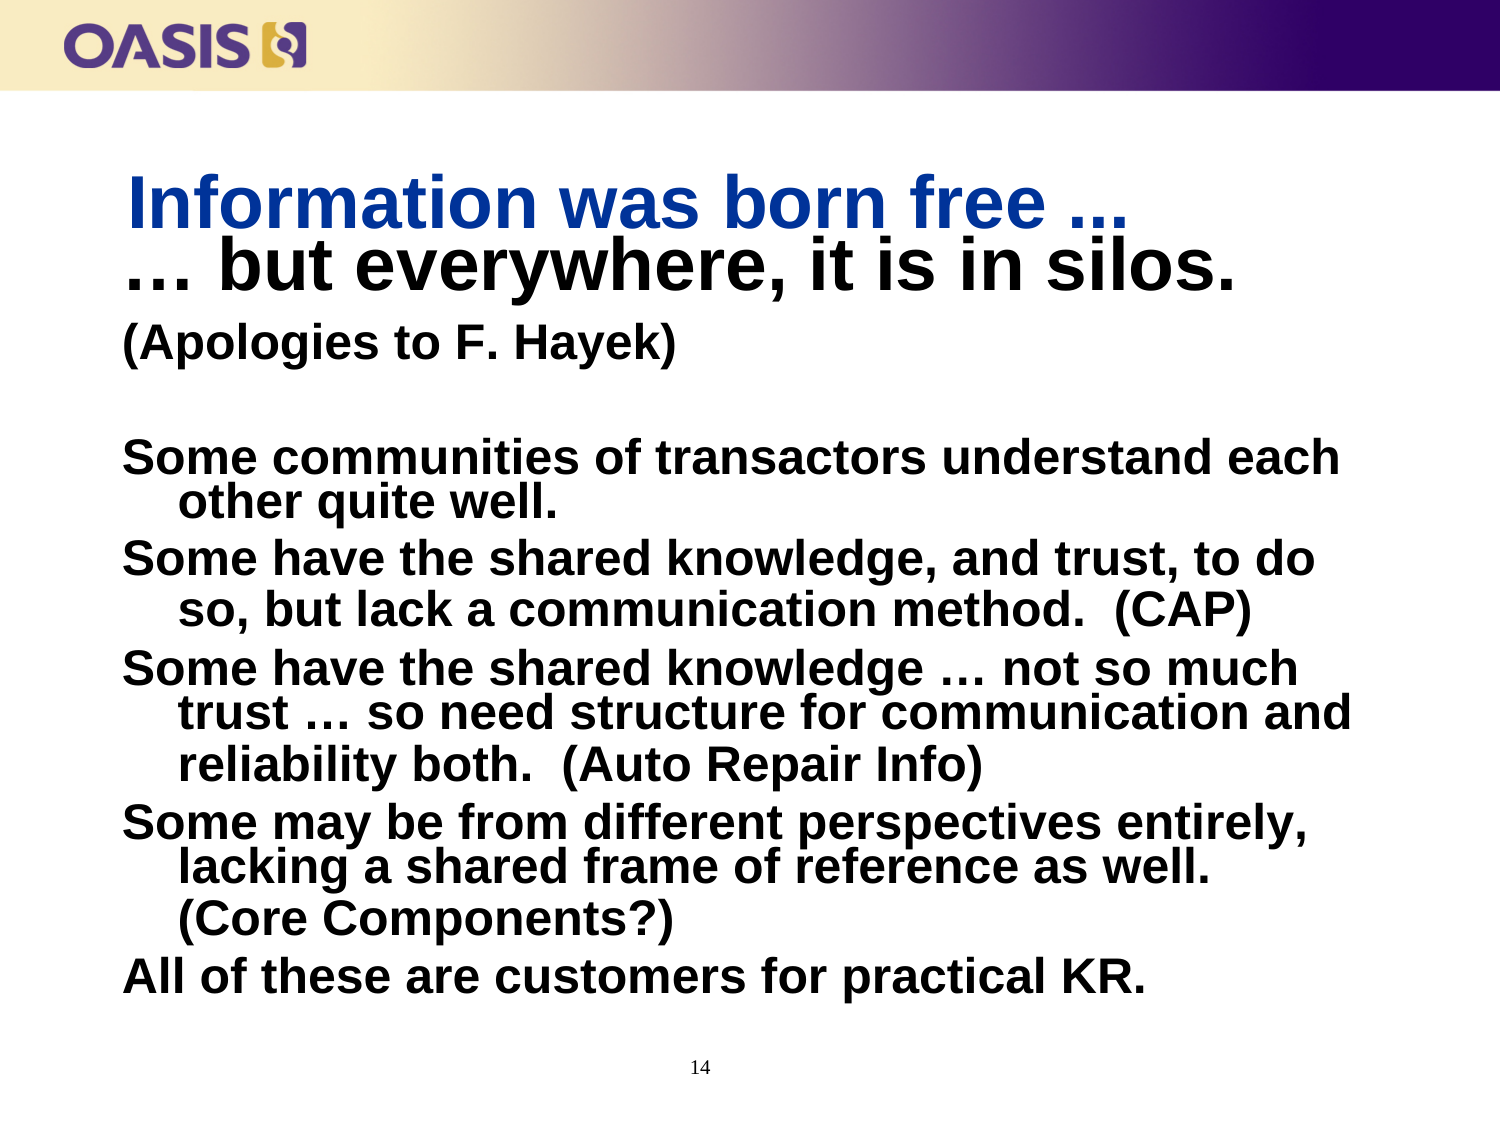

# Information was born free ...
… but everywhere, it is in silos.
(Apologies to F. Hayek)‏
Some communities of transactors understand each other quite well.
Some have the shared knowledge, and trust, to do so, but lack a communication method. (CAP)‏
Some have the shared knowledge … not so much trust … so need structure for communication and reliability both. (Auto Repair Info)‏
Some may be from different perspectives entirely, lacking a shared frame of reference as well. (Core Components?)‏
All of these are customers for practical KR.